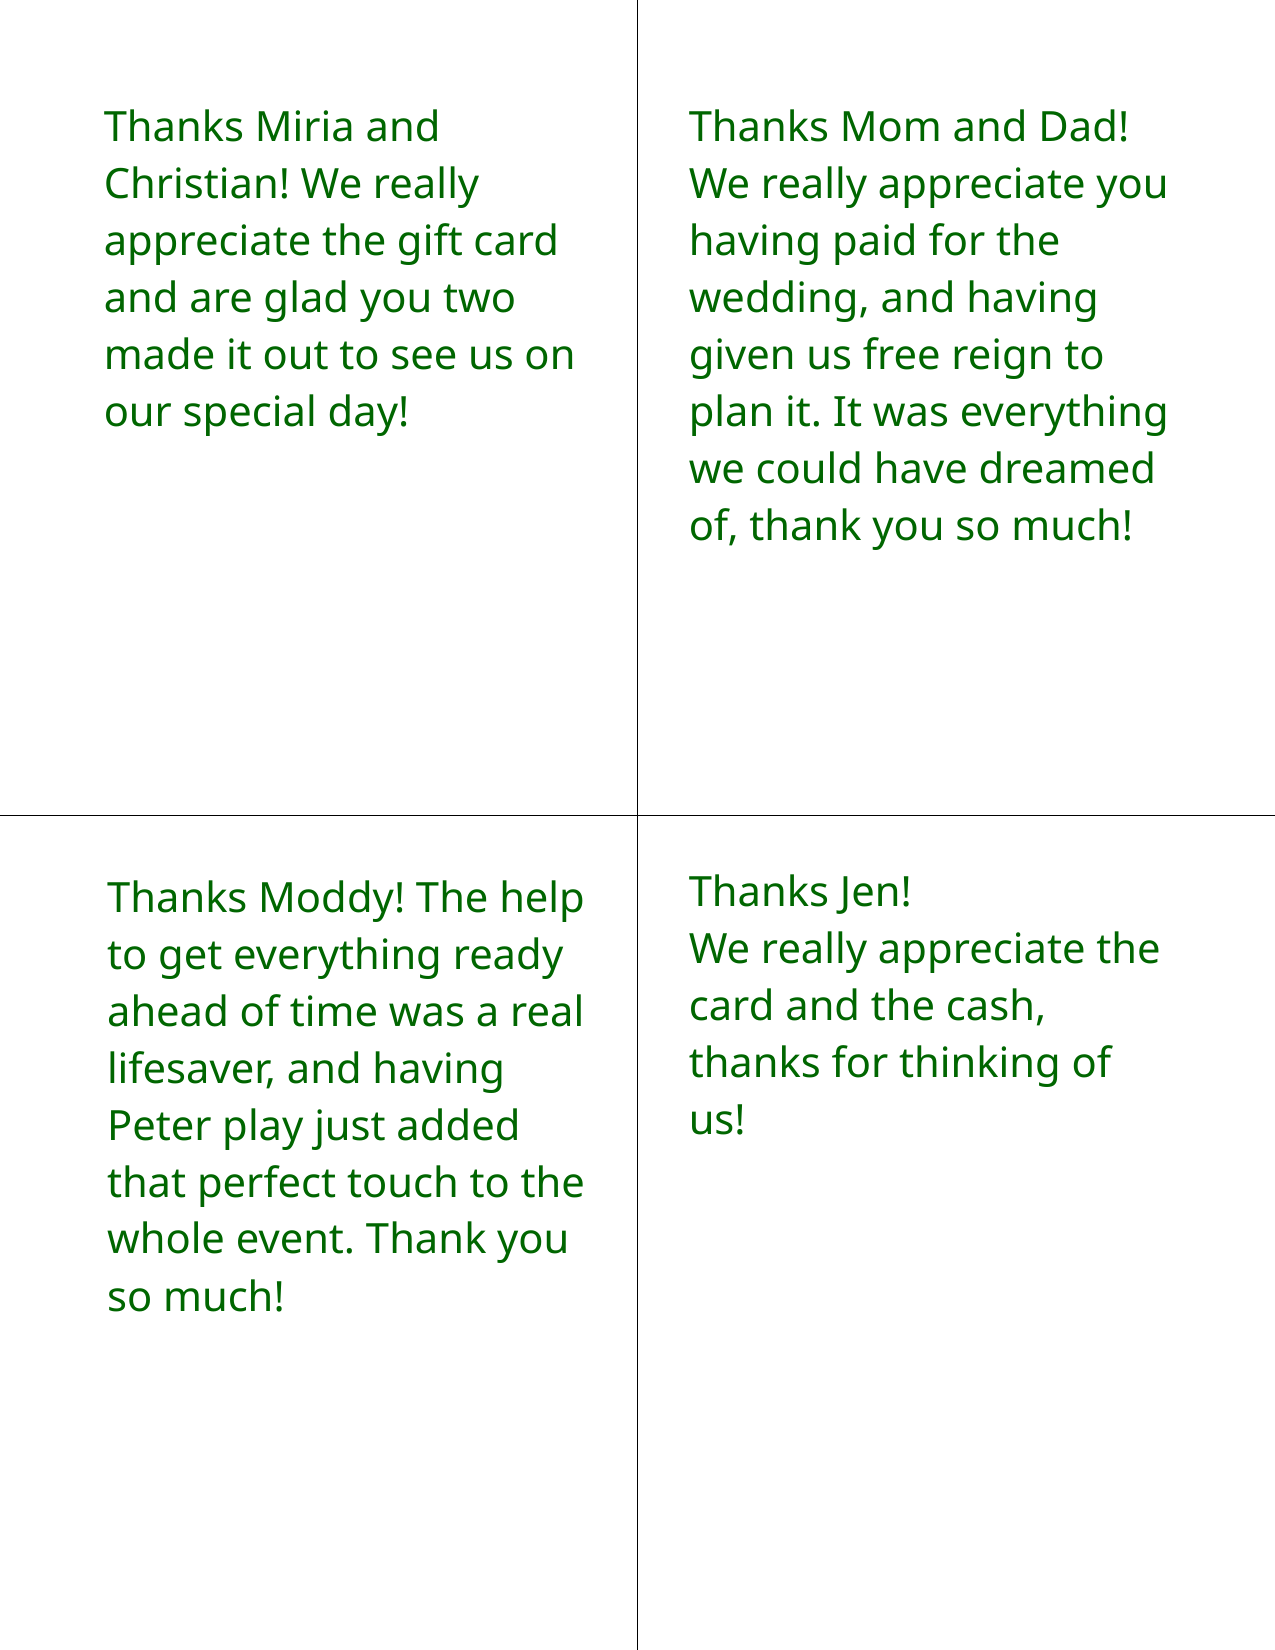

Thanks Miria and Christian! We really appreciate the gift card and are glad you two made it out to see us on our special day!
Thanks Mom and Dad! We really appreciate you having paid for the wedding, and having given us free reign to plan it. It was everything we could have dreamed of, thank you so much!
Thanks Jen!
We really appreciate the card and the cash, thanks for thinking of us!
Thanks Moddy! The help to get everything ready ahead of time was a real lifesaver, and having Peter play just added that perfect touch to the whole event. Thank you so much!